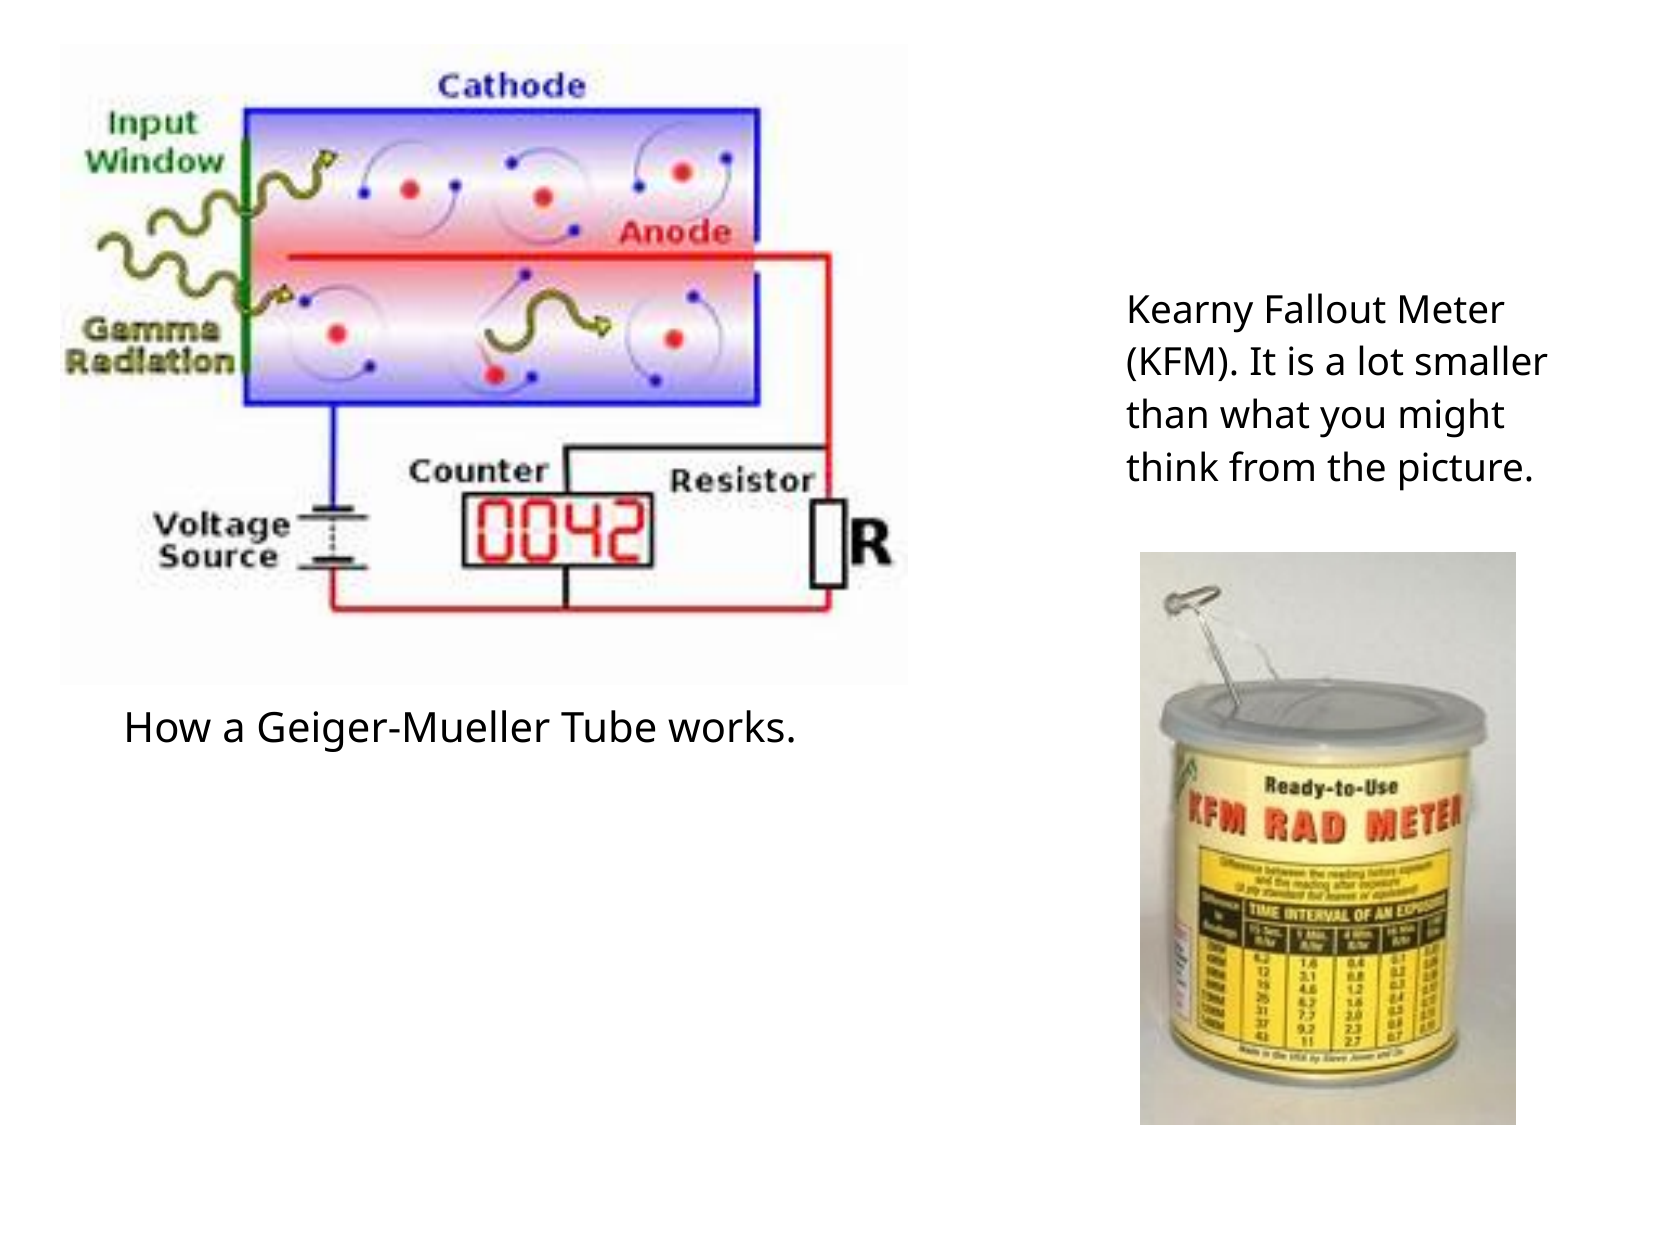

Kearny Fallout Meter (KFM). It is a lot smaller than what you might think from the picture.
How a Geiger-Mueller Tube works.